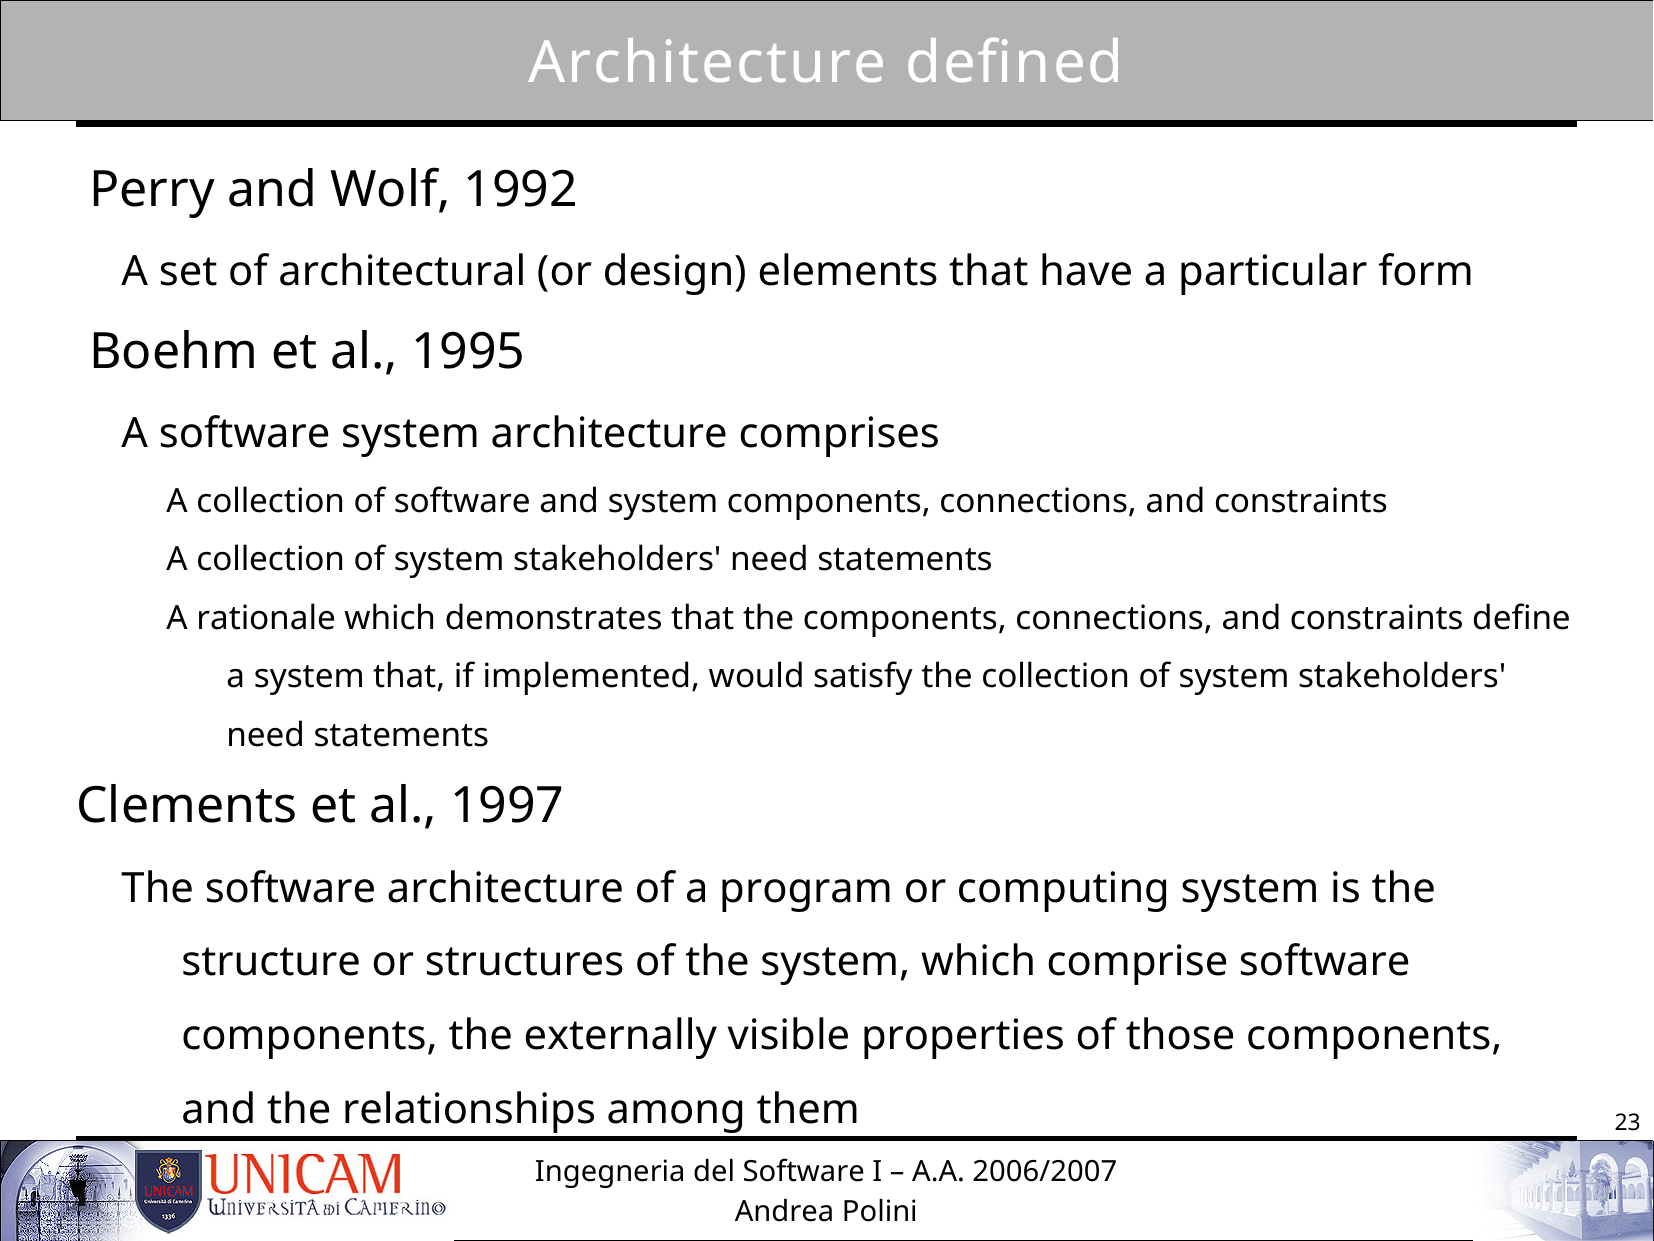

# Architecture defined
 Perry and Wolf, 1992
A set of architectural (or design) elements that have a particular form
 Boehm et al., 1995
A software system architecture comprises
A collection of software and system components, connections, and constraints
A collection of system stakeholders' need statements
A rationale which demonstrates that the components, connections, and constraints define a system that, if implemented, would satisfy the collection of system stakeholders' need statements
Clements et al., 1997
The software architecture of a program or computing system is the structure or structures of the system, which comprise software components, the externally visible properties of those components, and the relationships among them
23